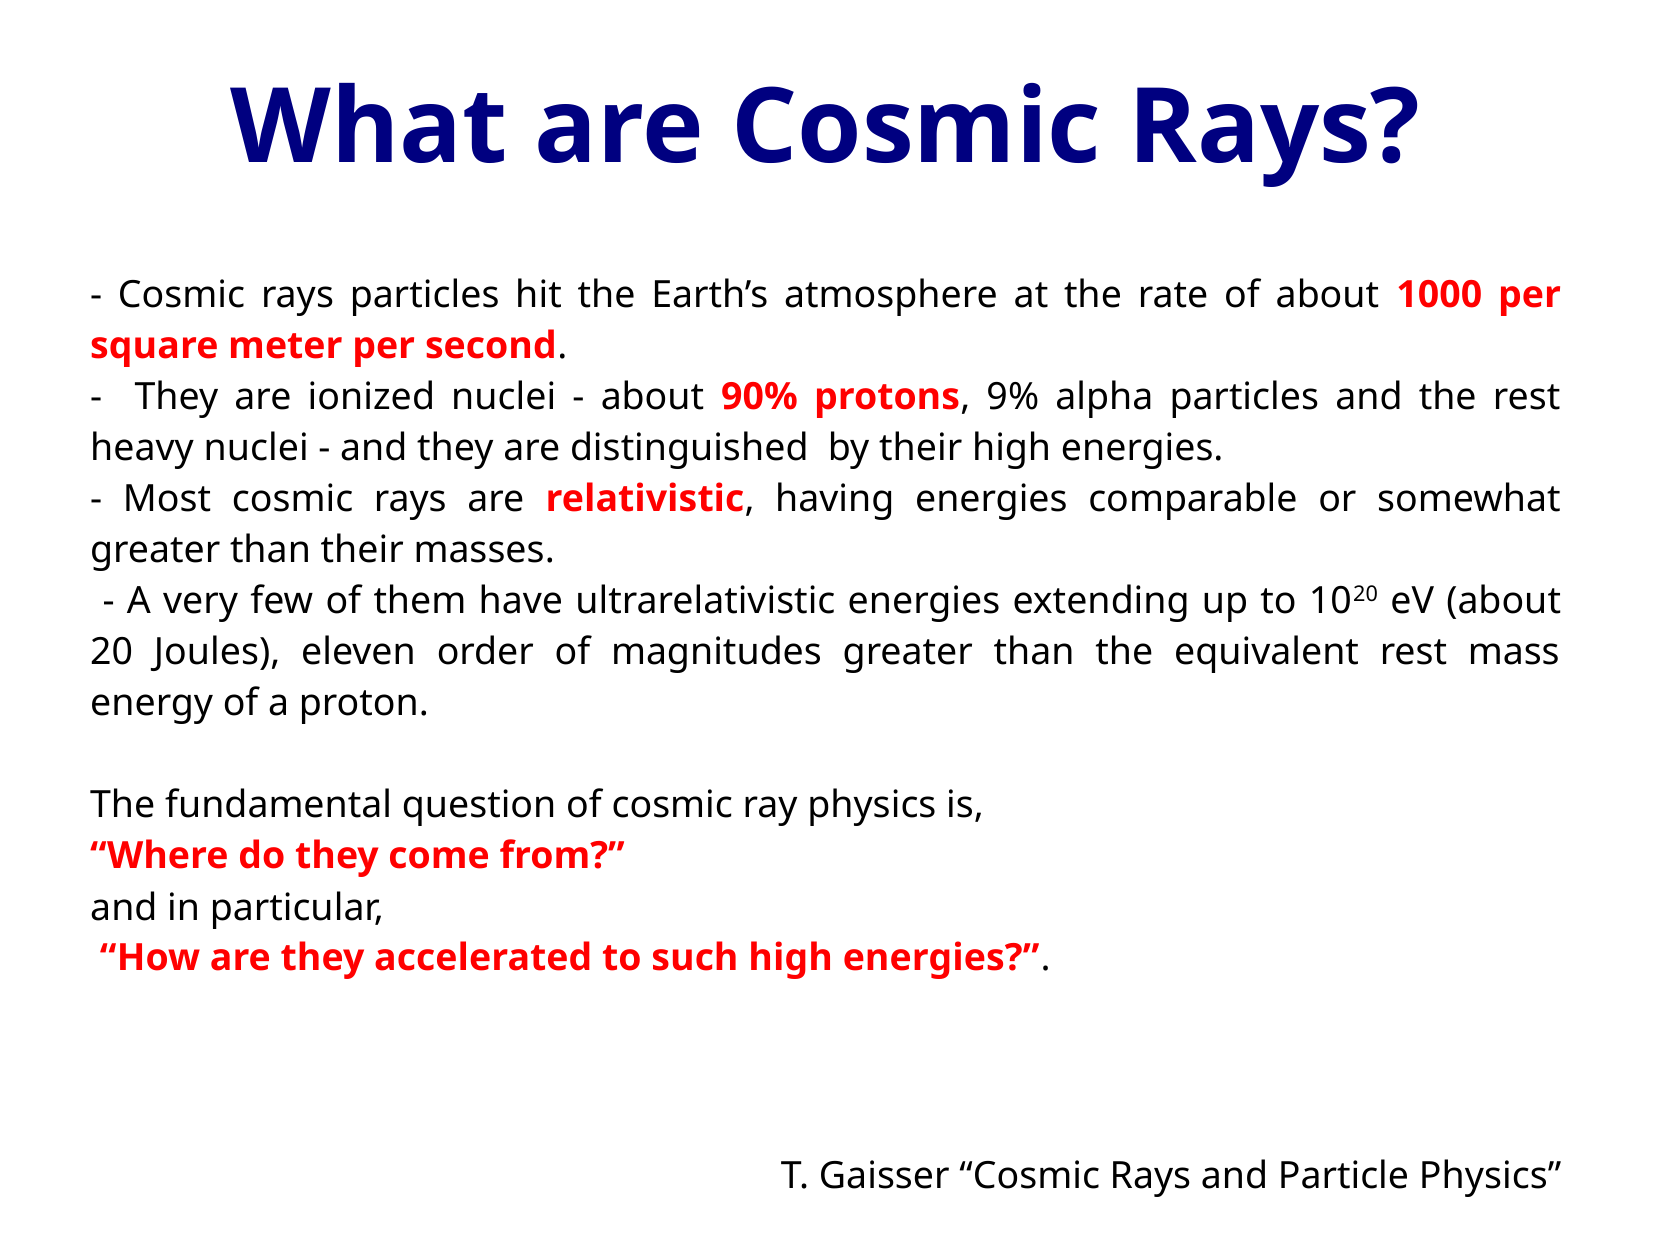

What are Cosmic Rays?
- Cosmic rays particles hit the Earth’s atmosphere at the rate of about 1000 per square meter per second.
- They are ionized nuclei - about 90% protons, 9% alpha particles and the rest heavy nuclei - and they are distinguished by their high energies.
- Most cosmic rays are relativistic, having energies comparable or somewhat greater than their masses.
 - A very few of them have ultrarelativistic energies extending up to 1020 eV (about 20 Joules), eleven order of magnitudes greater than the equivalent rest mass energy of a proton.
The fundamental question of cosmic ray physics is,
“Where do they come from?”
and in particular,
 “How are they accelerated to such high energies?”.
T. Gaisser “Cosmic Rays and Particle Physics”